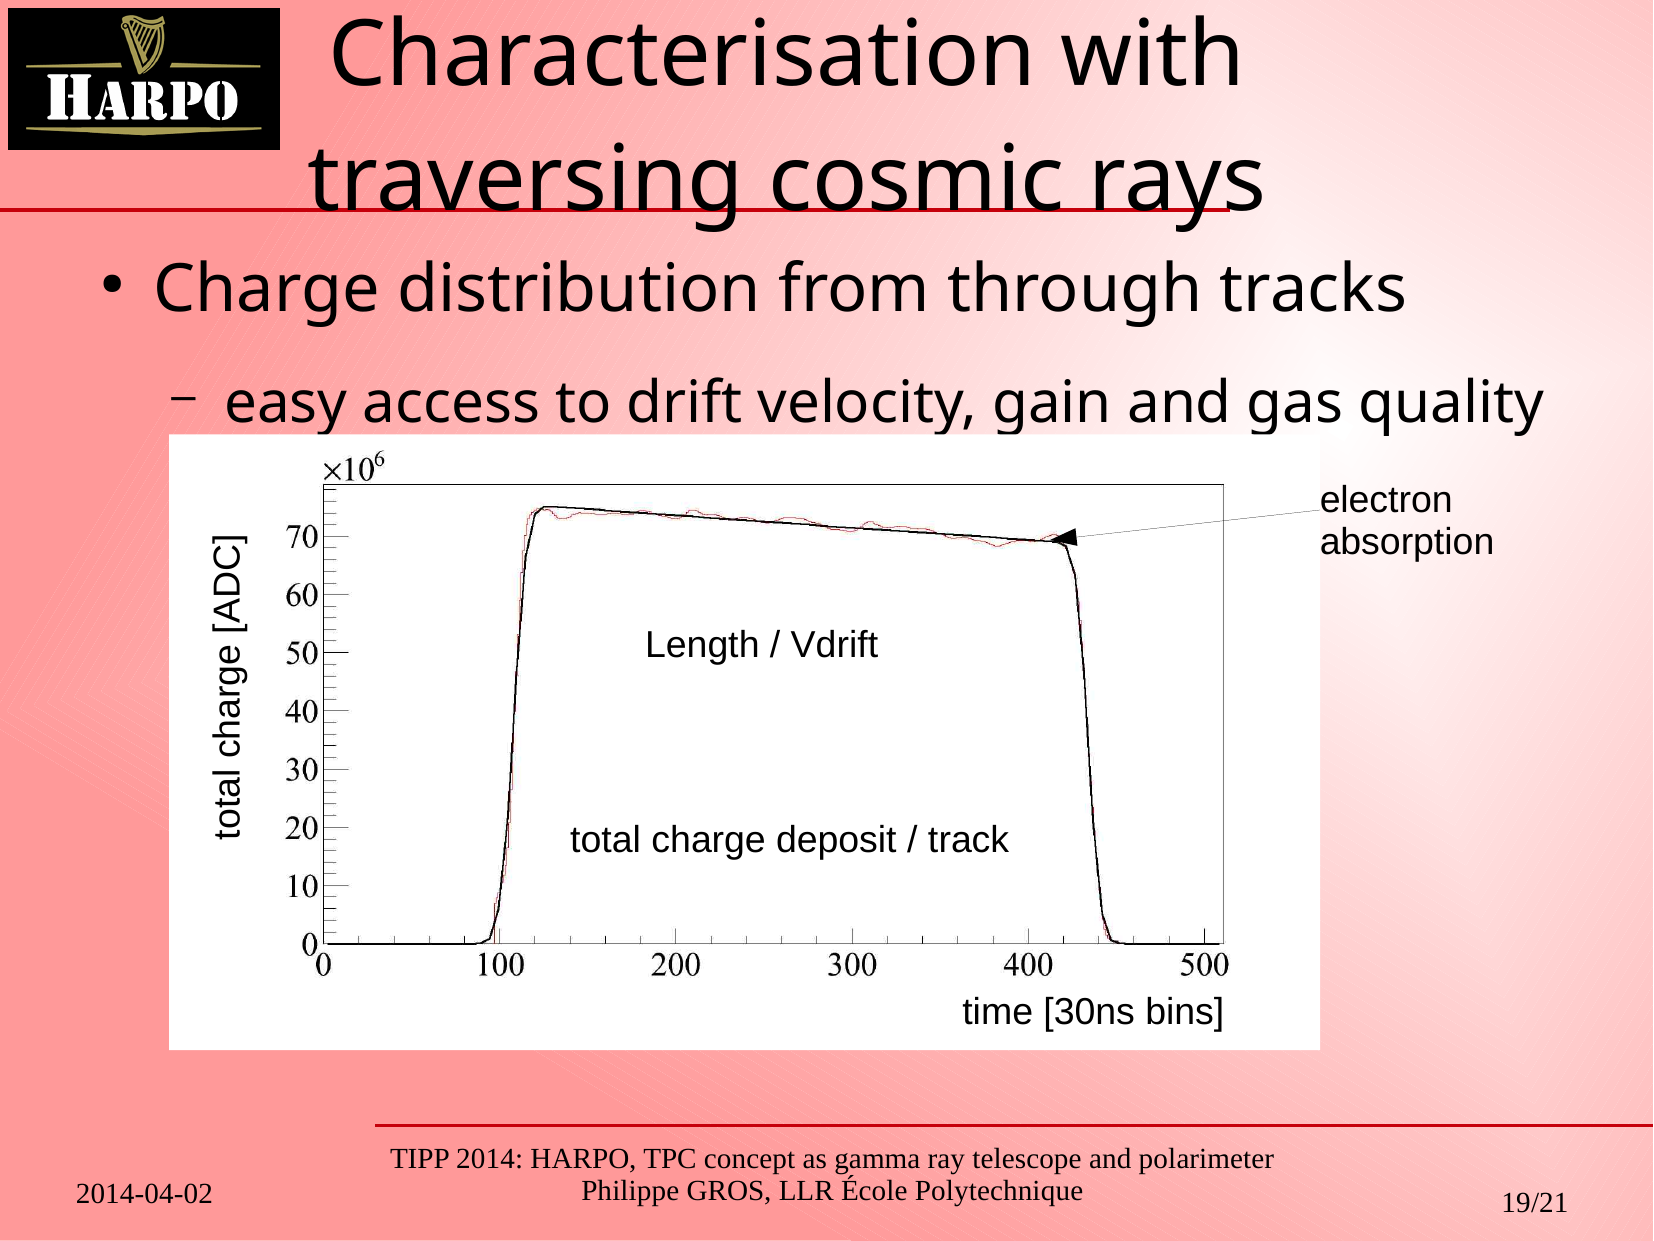

# Characterisation with traversing cosmic rays
Charge distribution from through tracks
easy access to drift velocity, gain and gas quality
Length / Vdrift
total charge [ADC]
total charge deposit / track
time [30ns bins]
electron absorption
Colloque Grands Instruments: HARPOPhilippe GROS
2014-04-02
19